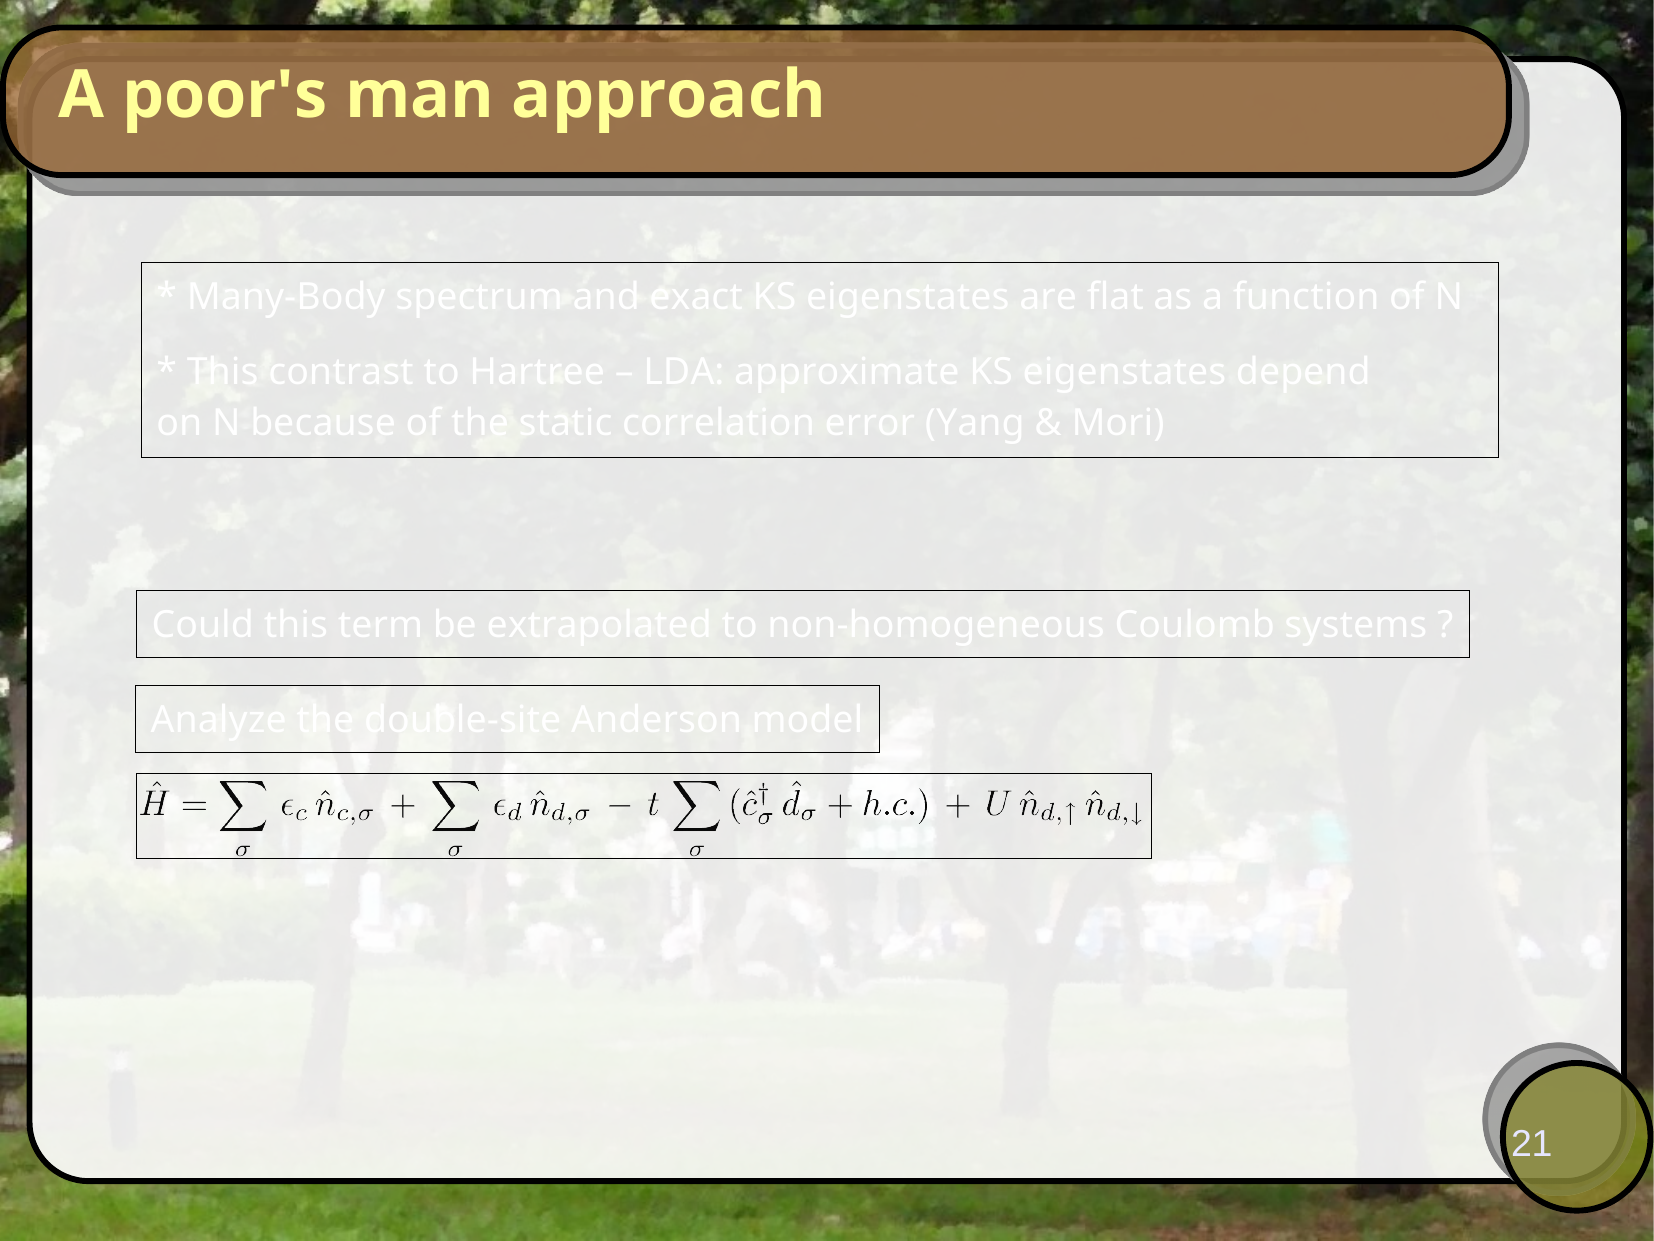

# A poor's man approach
* Many-Body spectrum and exact KS eigenstates are flat as a function of N
* This contrast to Hartree – LDA: approximate KS eigenstates depend
on N because of the static correlation error (Yang & Mori)
Could this term be extrapolated to non-homogeneous Coulomb systems ?
Analyze the double-site Anderson model
21